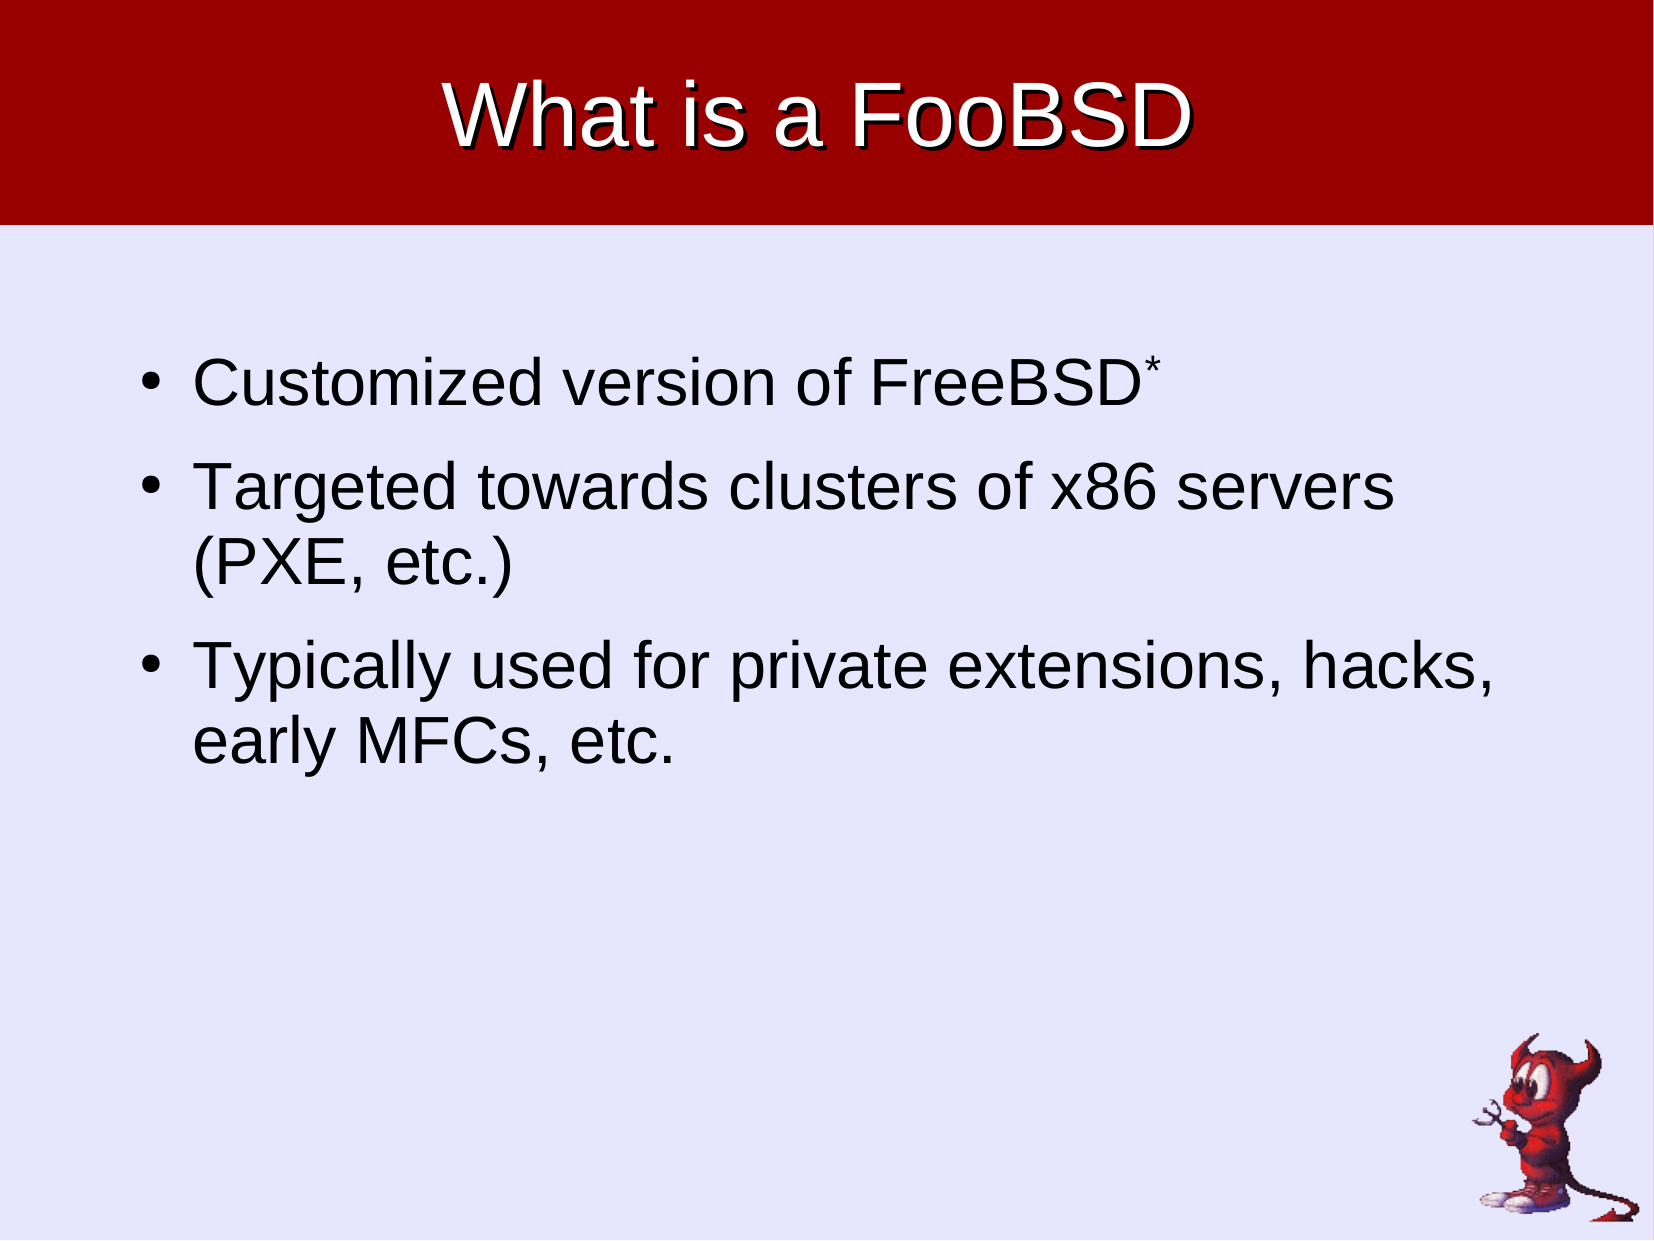

# What is a FooBSD
Customized version of FreeBSD*
Targeted towards clusters of x86 servers (PXE, etc.)
Typically used for private extensions, hacks, early MFCs, etc.